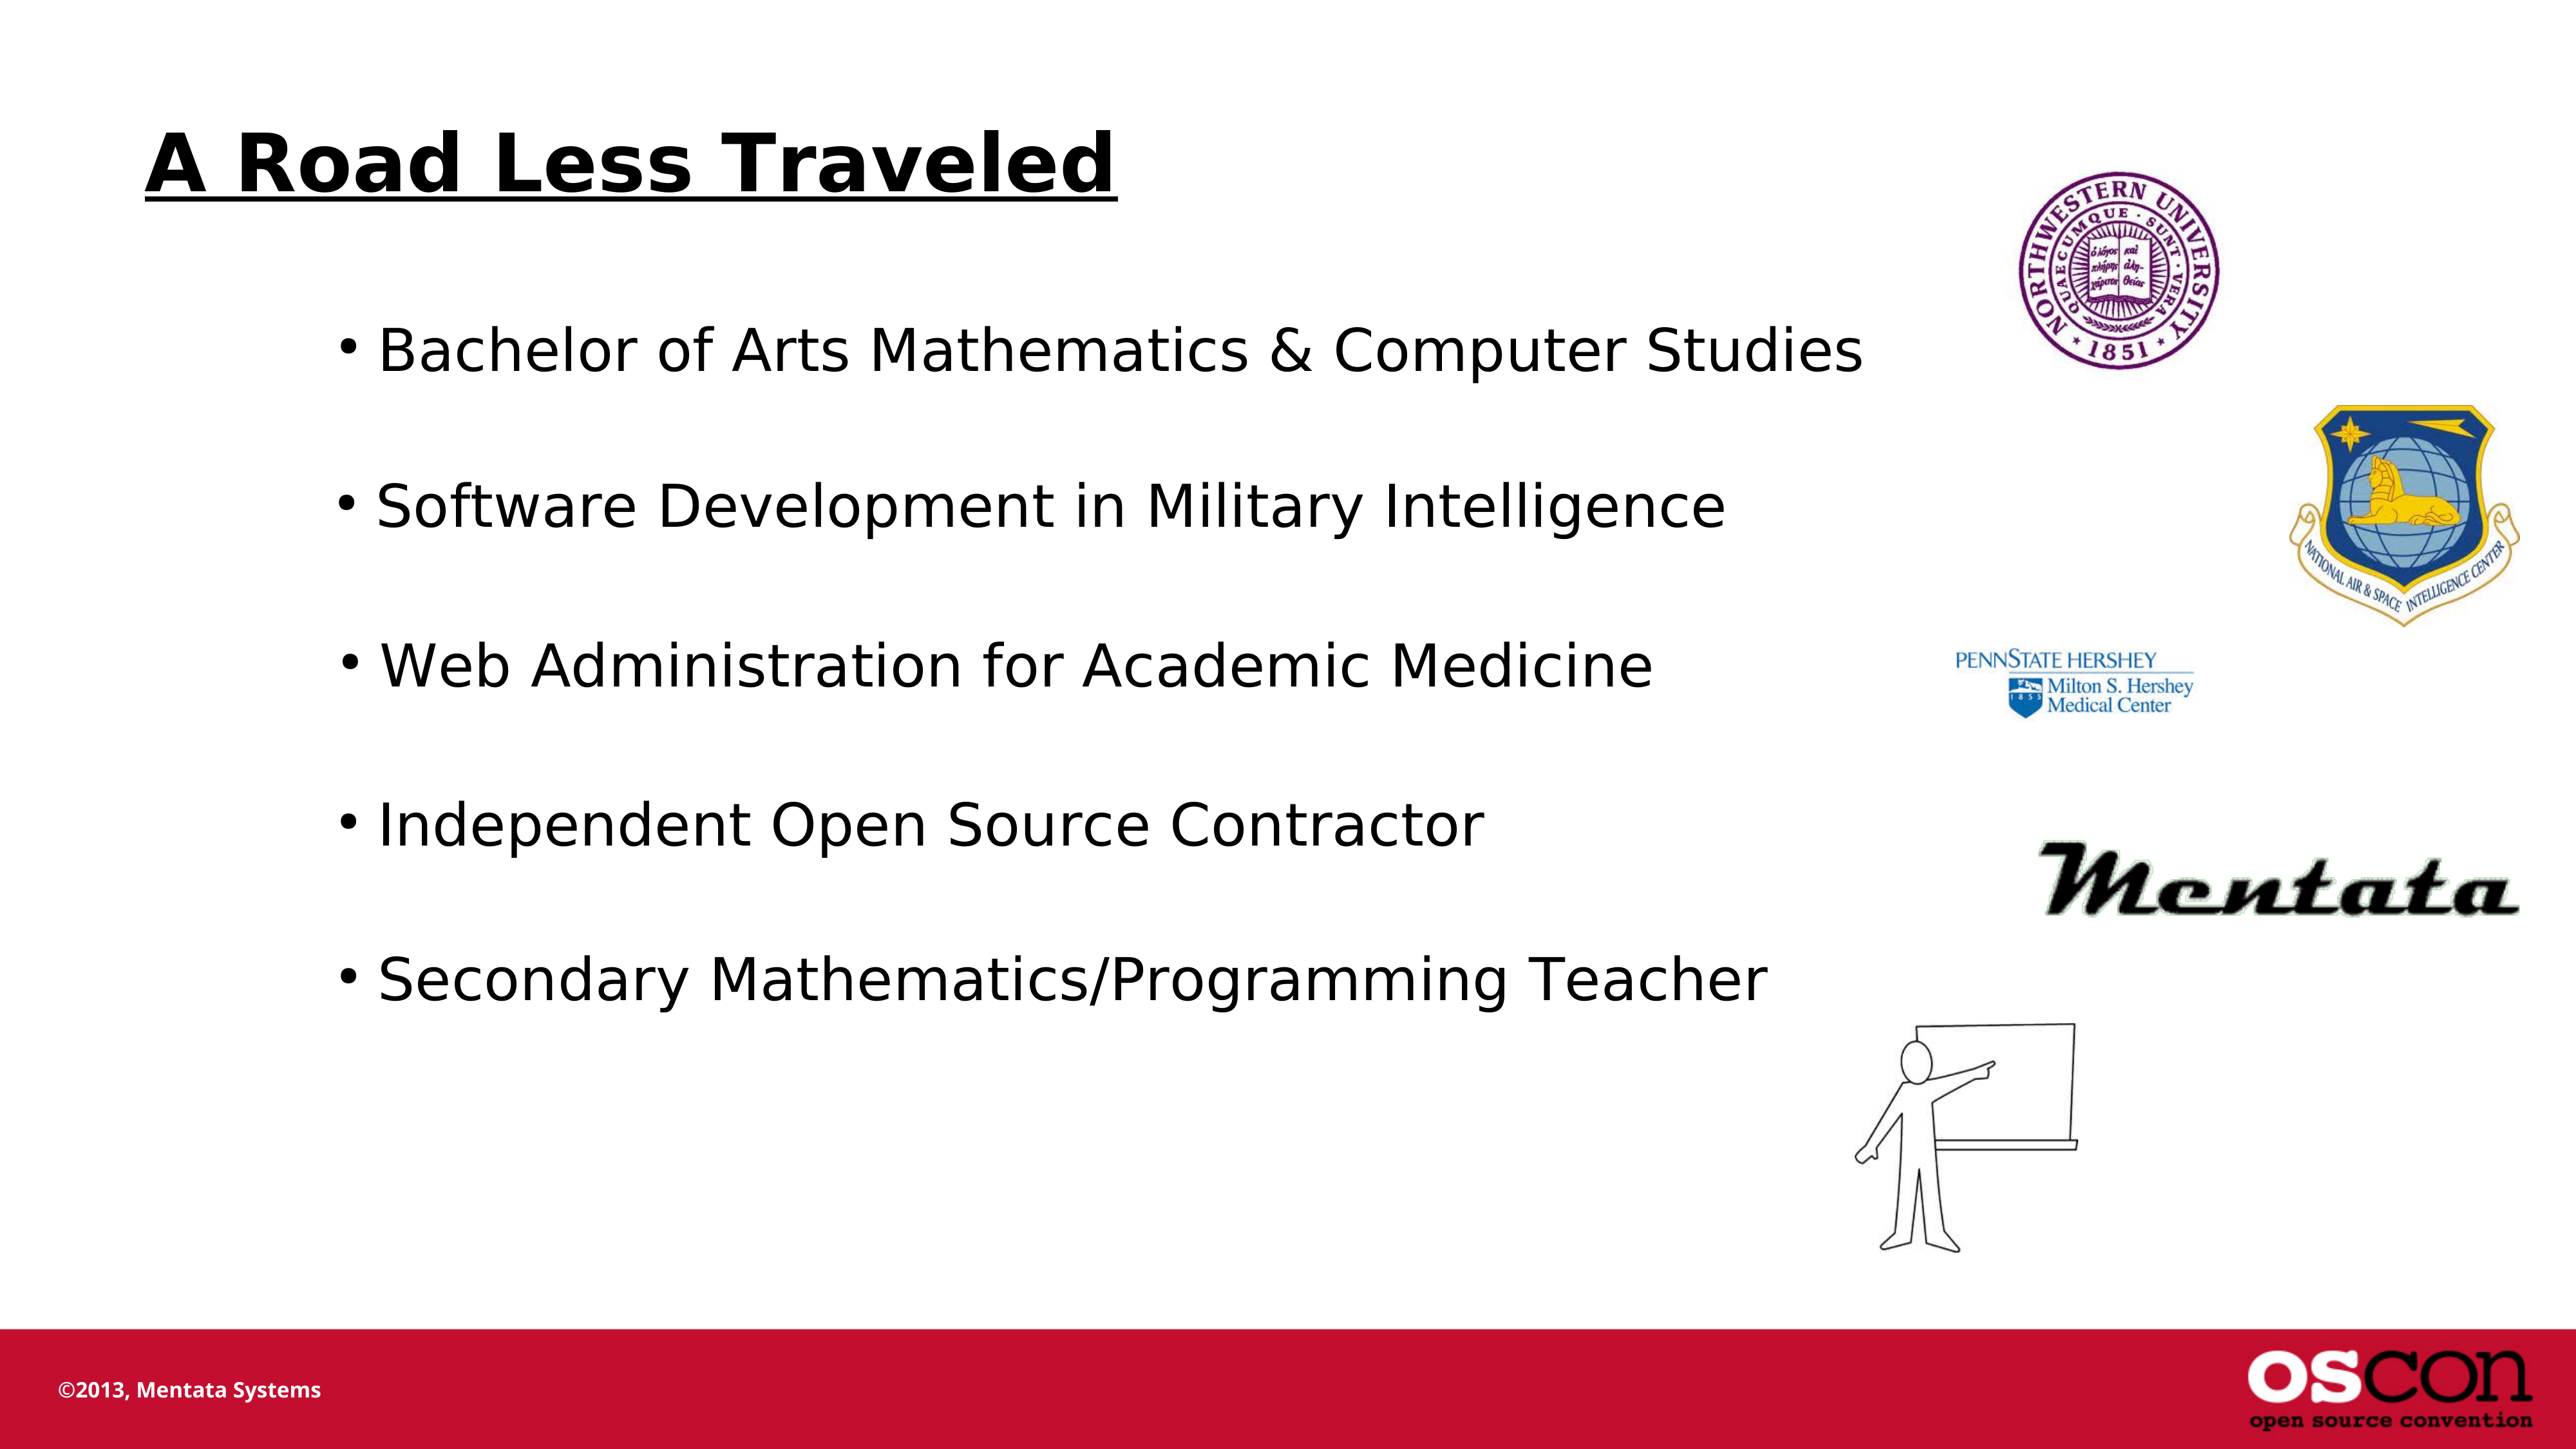

#
A Road Less Traveled
 Bachelor of Arts Mathematics & Computer Studies
 Software Development in Military Intelligence
 Web Administration for Academic Medicine
 Independent Open Source Contractor
 Secondary Mathematics/Programming Teacher
©2013, Mentata Systems